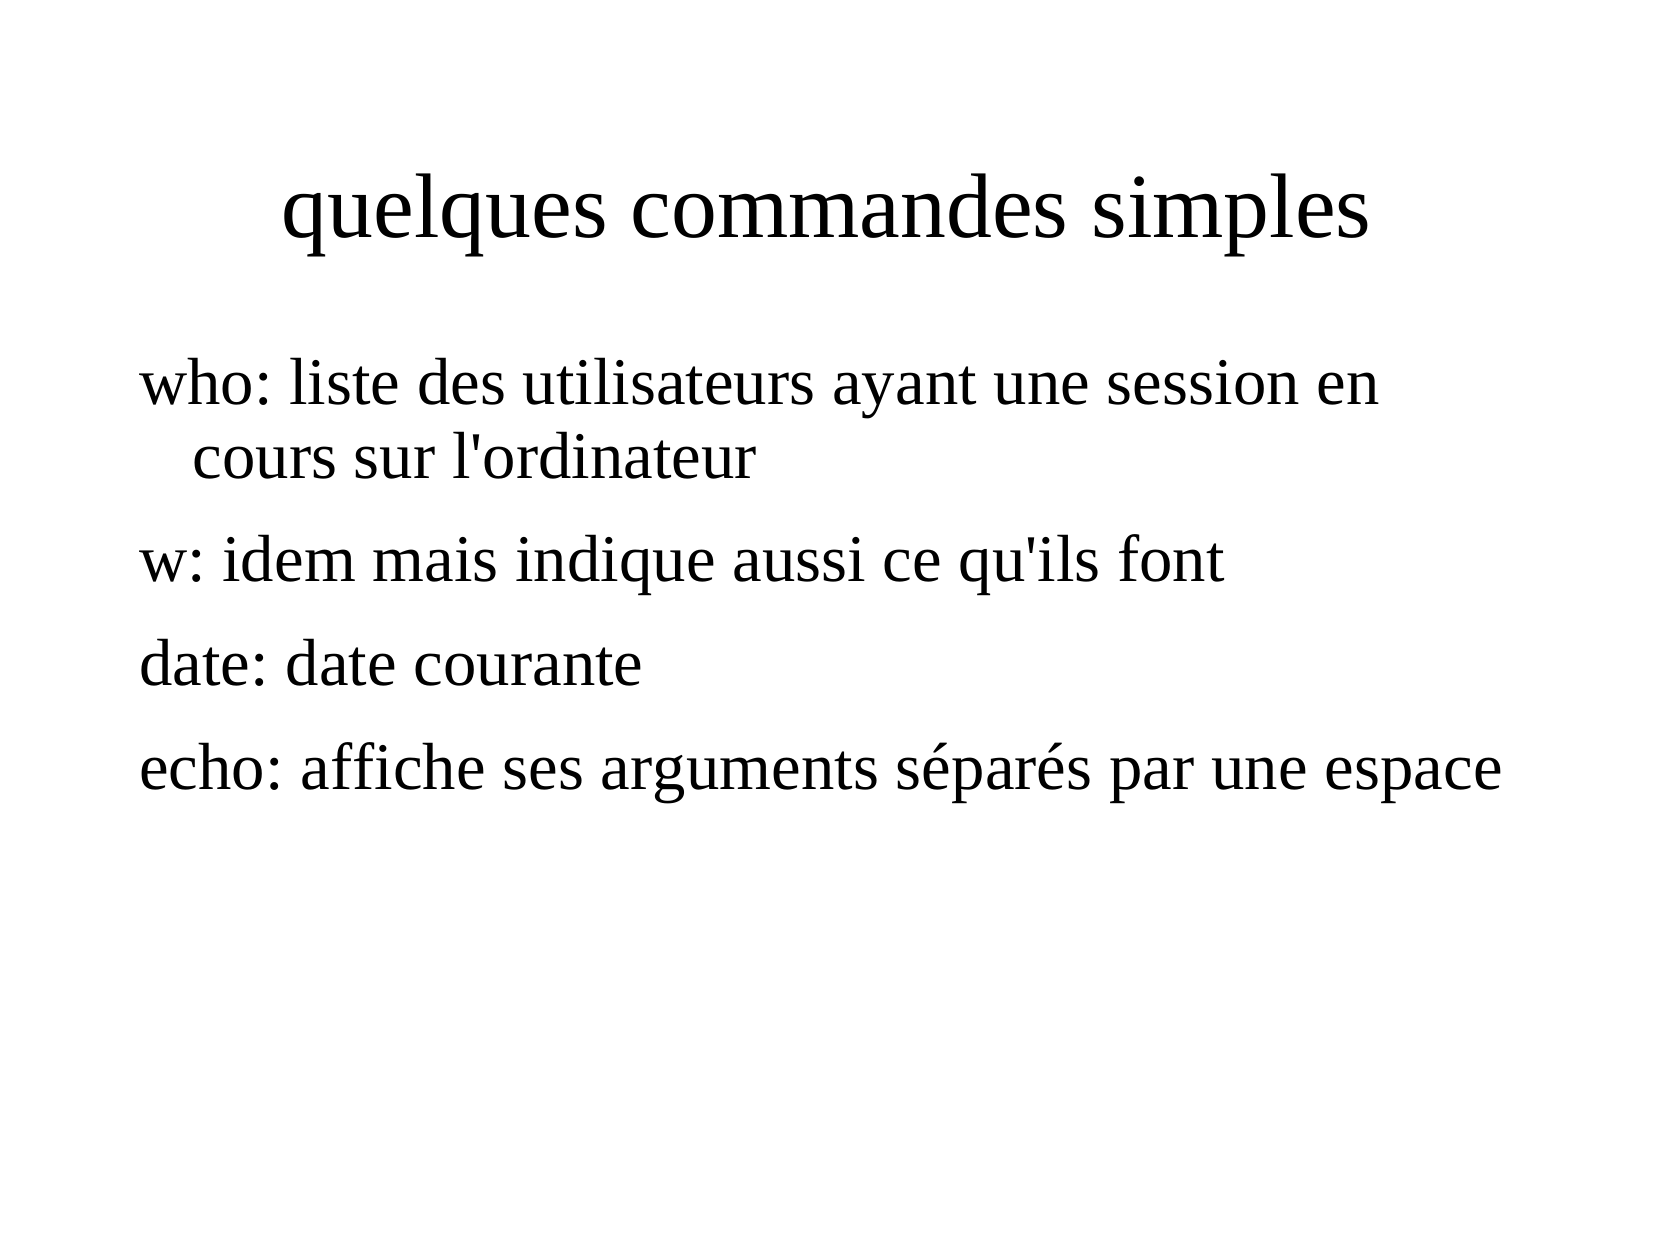

# quelques commandes simples
who: liste des utilisateurs ayant une session en cours sur l'ordinateur
w: idem mais indique aussi ce qu'ils font
date: date courante
echo: affiche ses arguments séparés par une espace